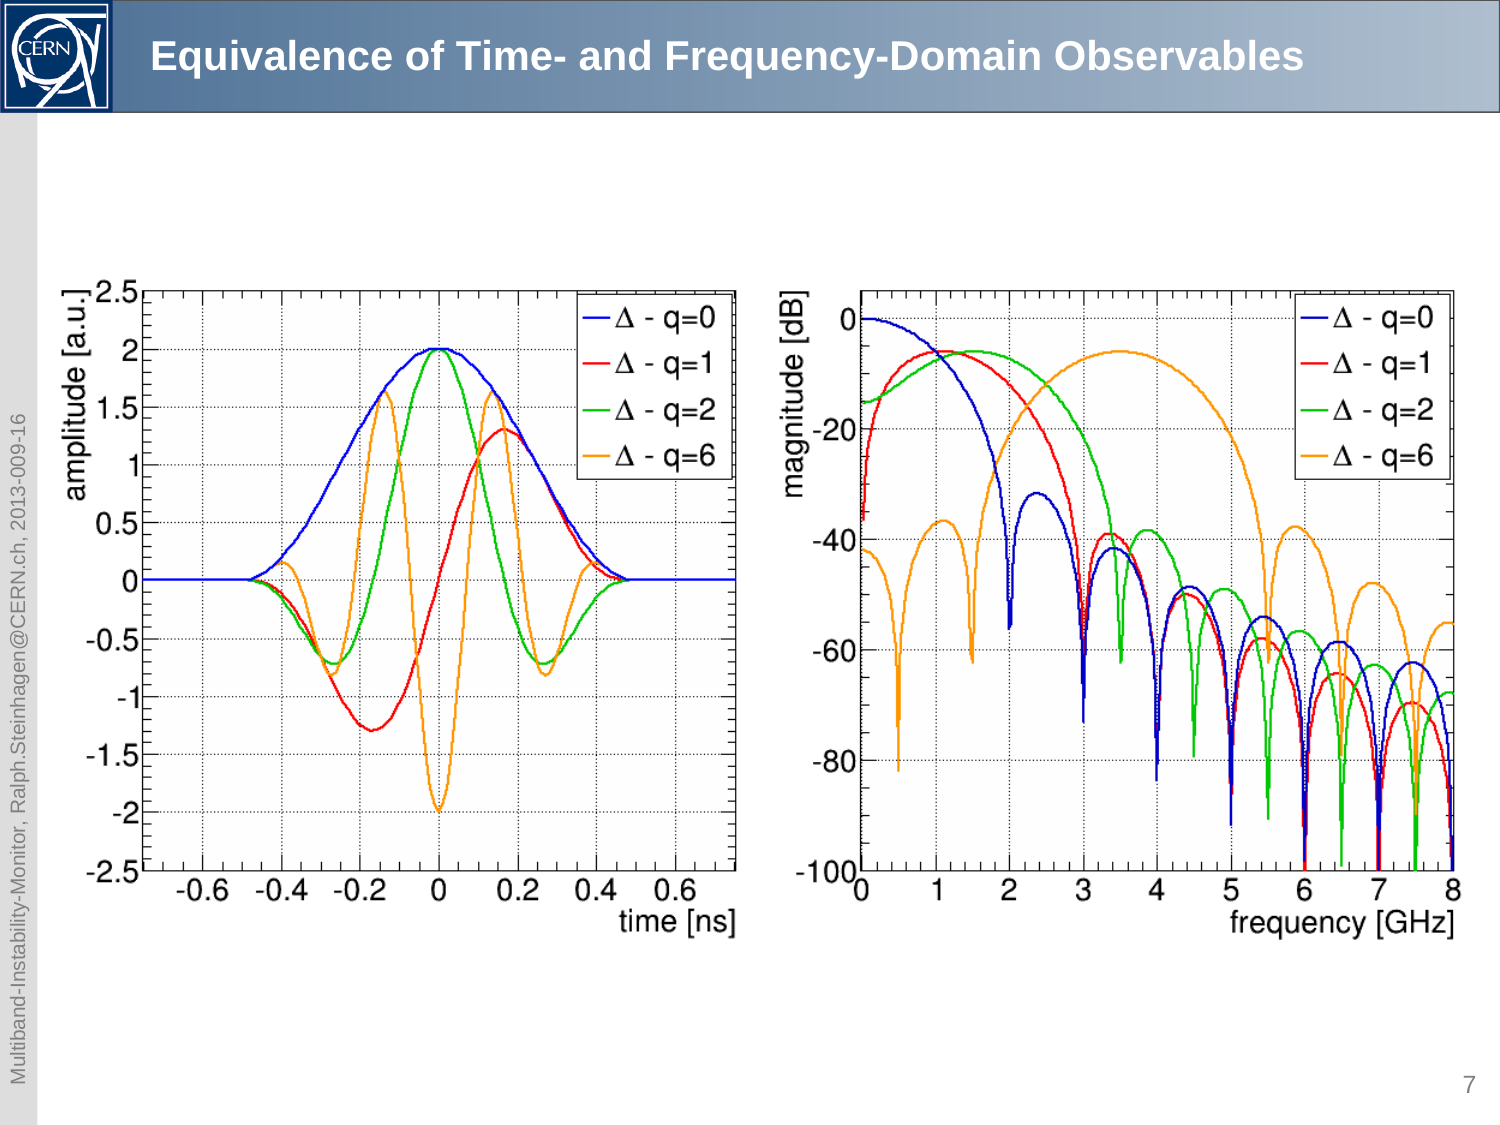

# Equivalence of Time- and Frequency-Domain Observables